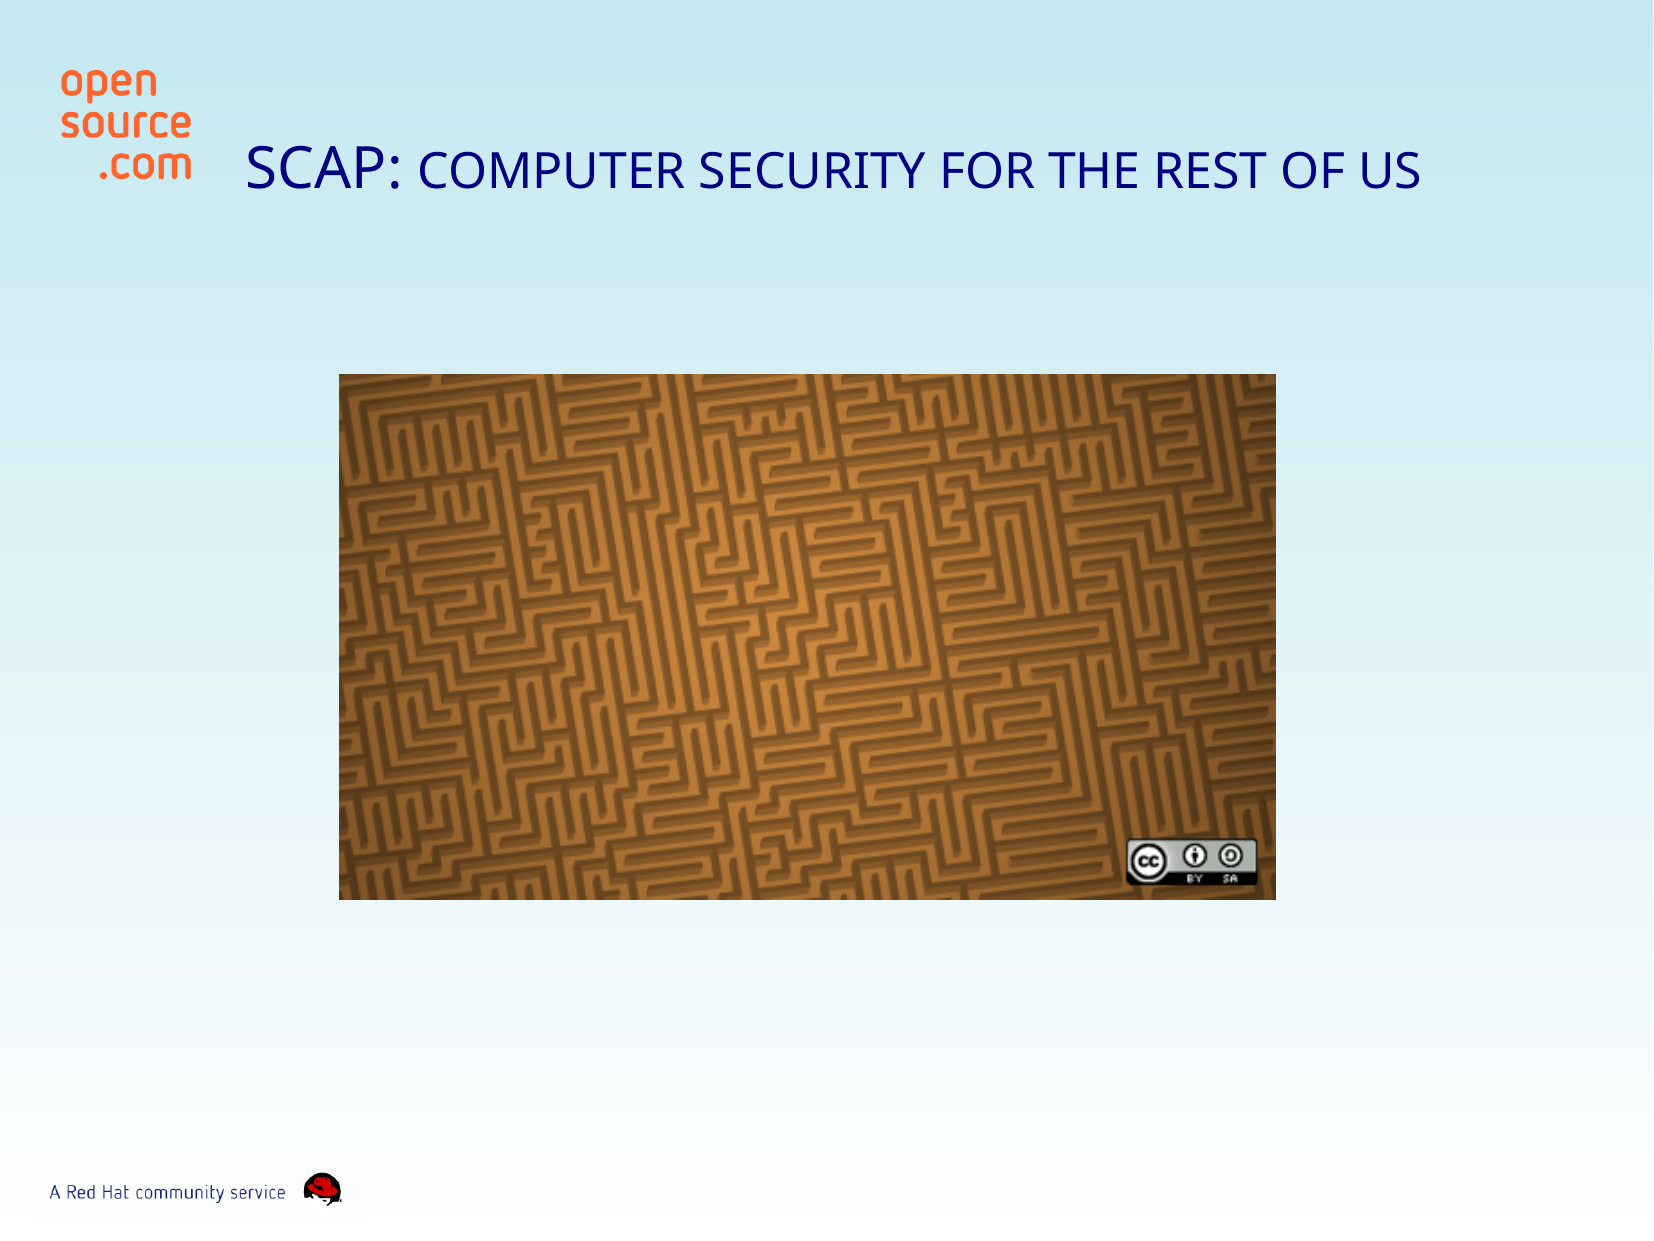

#
SCAP: COMPUTER SECURITY FOR THE REST OF US